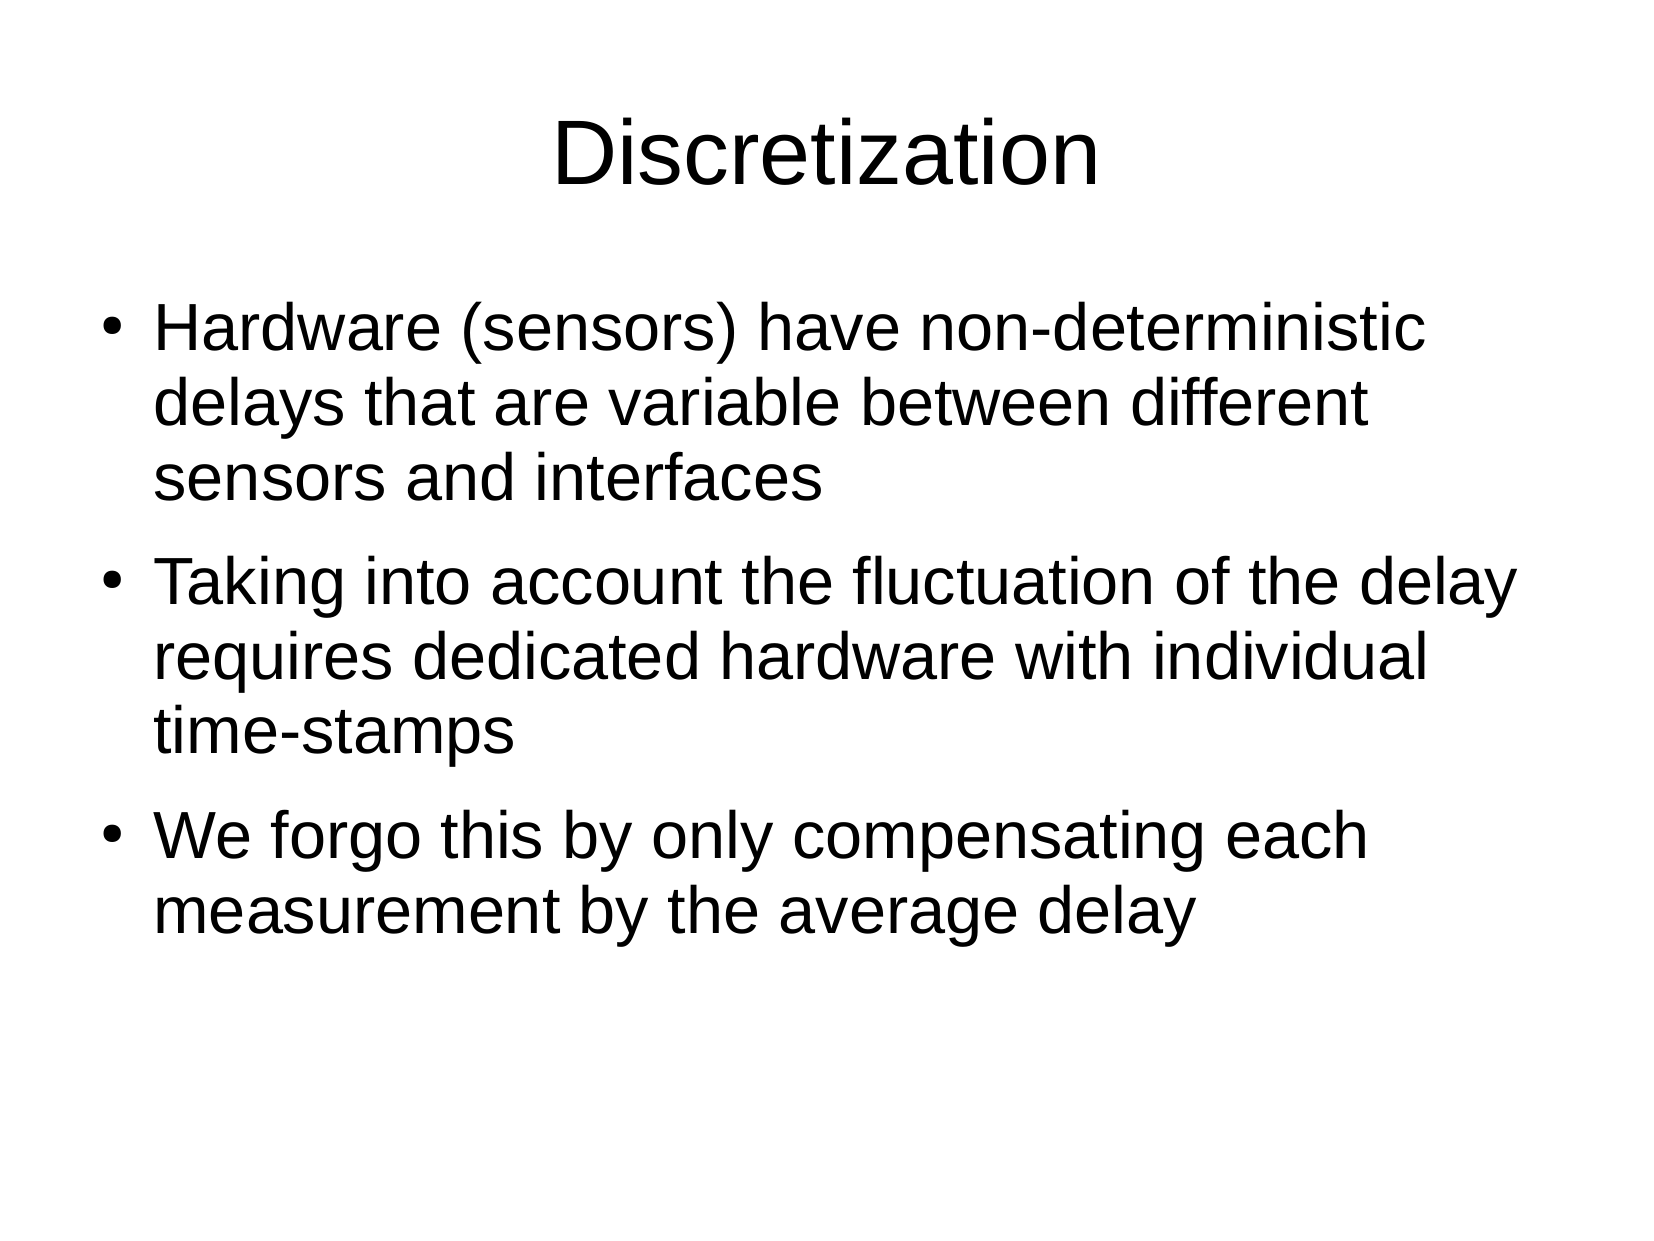

# Discretization
Hardware (sensors) have non-deterministic delays that are variable between different sensors and interfaces
Taking into account the fluctuation of the delay requires dedicated hardware with individual time-stamps
We forgo this by only compensating each measurement by the average delay